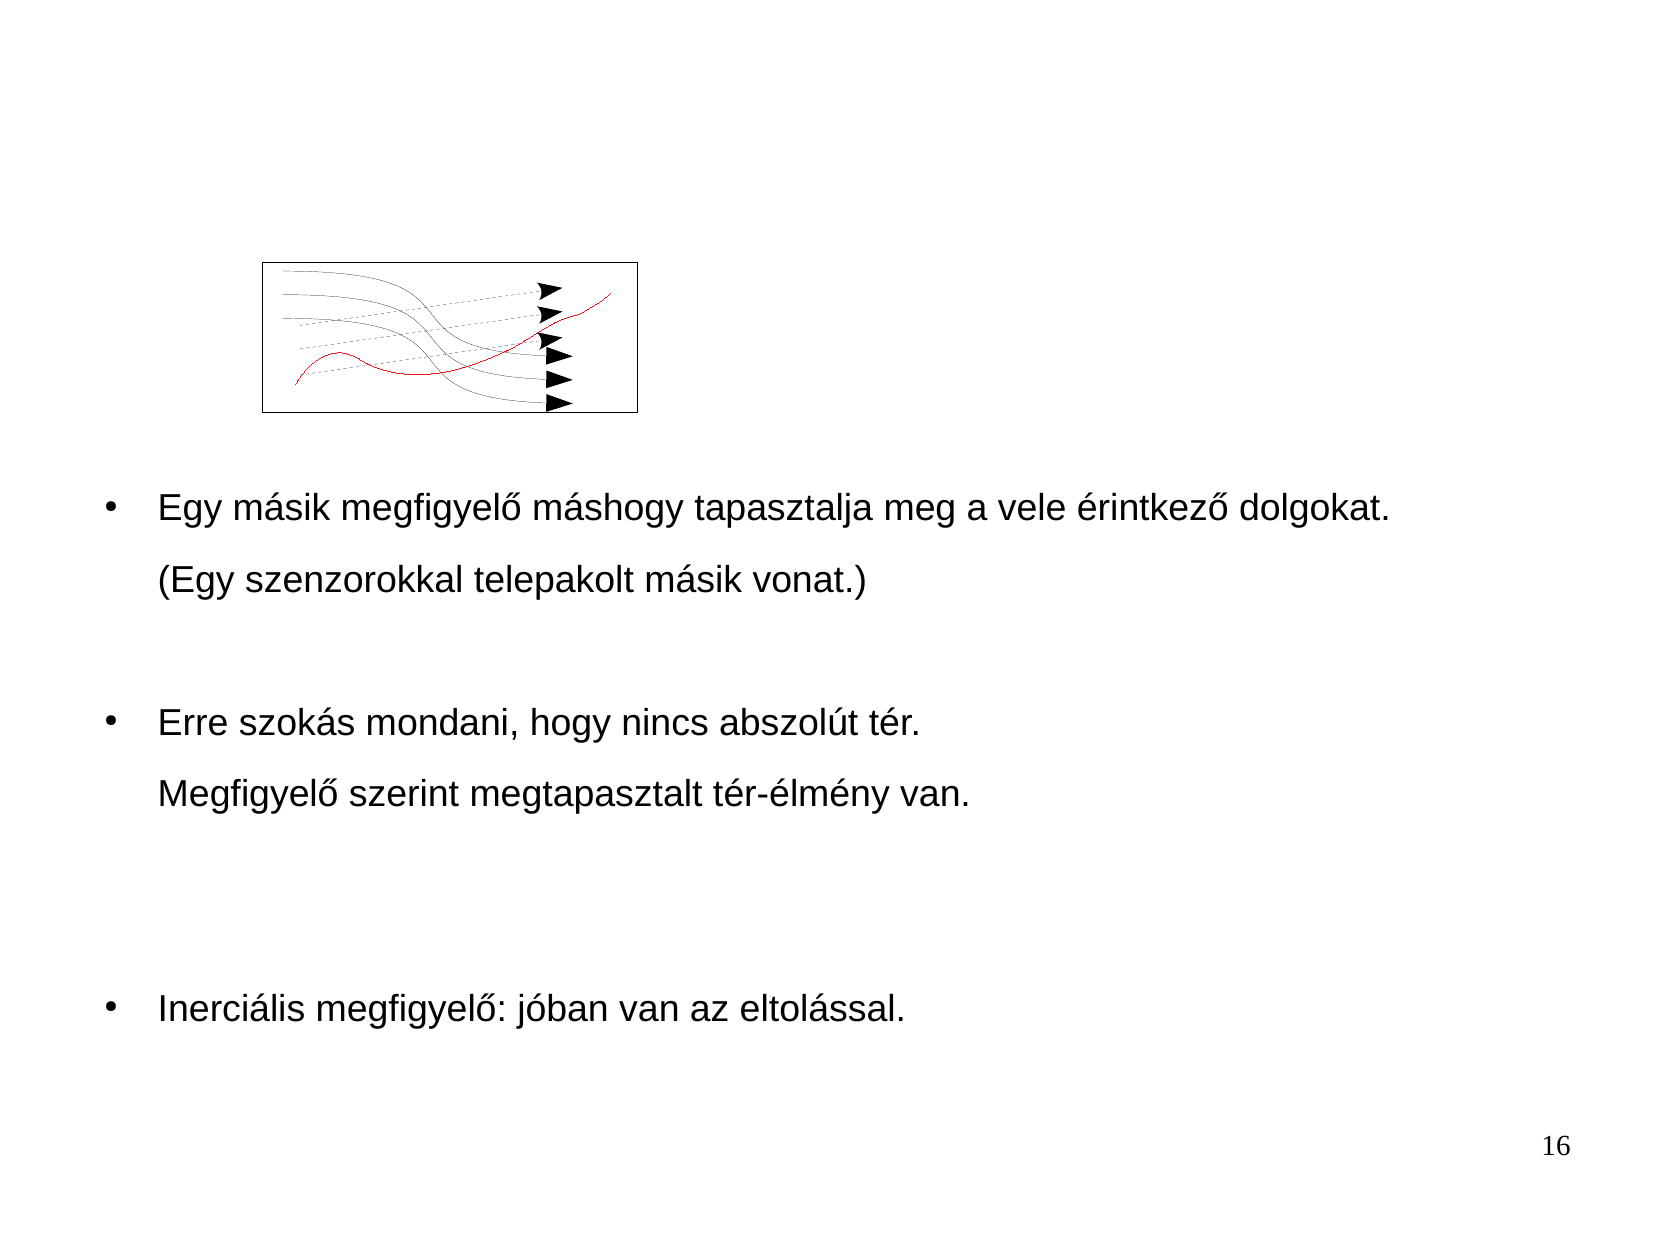

# Egy másik megfigyelő máshogy tapasztalja meg a vele érintkező dolgokat.
(Egy szenzorokkal telepakolt másik vonat.)
Erre szokás mondani, hogy nincs abszolút tér.
Megfigyelő szerint megtapasztalt tér-élmény van.
Inerciális megfigyelő: jóban van az eltolással.
16